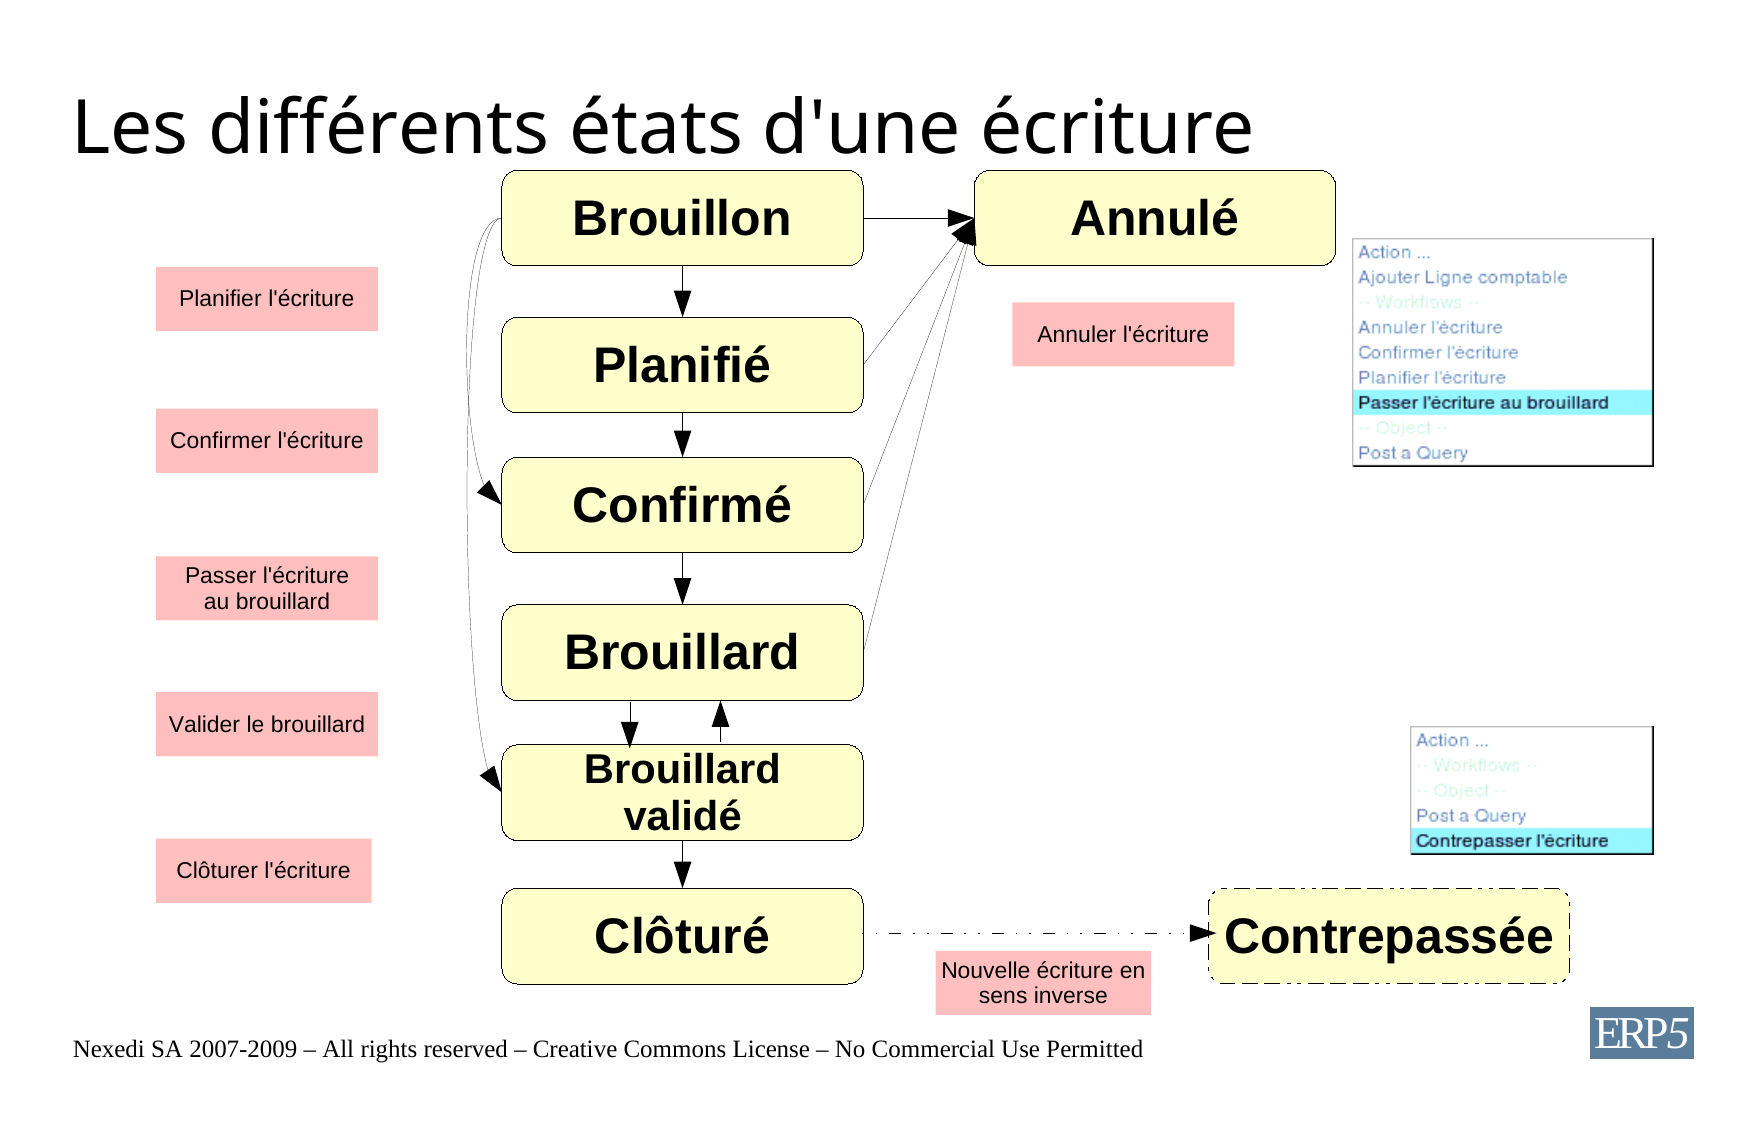

# Les différents états d'une écriture
Brouillon
Annulé
Planifier l'écriture
Annuler l'écriture
Planifié
Confirmer l'écriture
Confirmé
Passer l'écriture
au brouillard
Brouillard
Valider le brouillard
Brouillard
validé
Clôturer l'écriture
Contrepassée
Clôturé
Nouvelle écriture en sens inverse